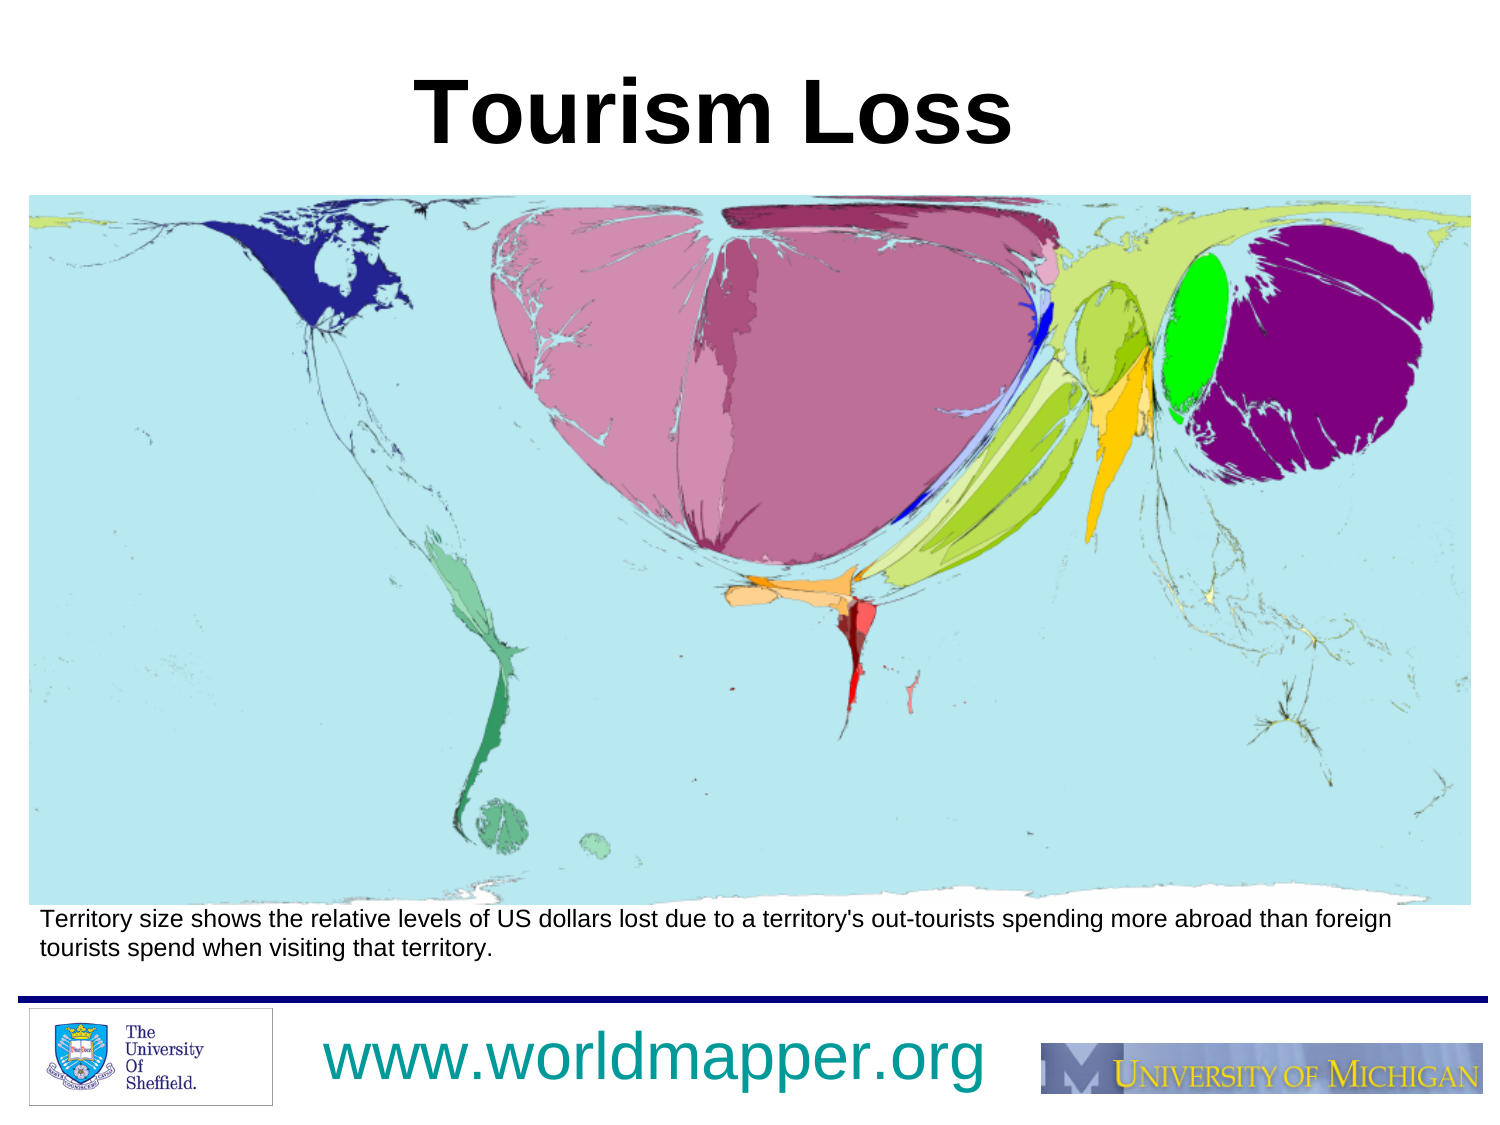

# Tourism Loss
Territory size shows the relative levels of US dollars lost due to a territory's out-tourists spending more abroad than foreign
tourists spend when visiting that territory.